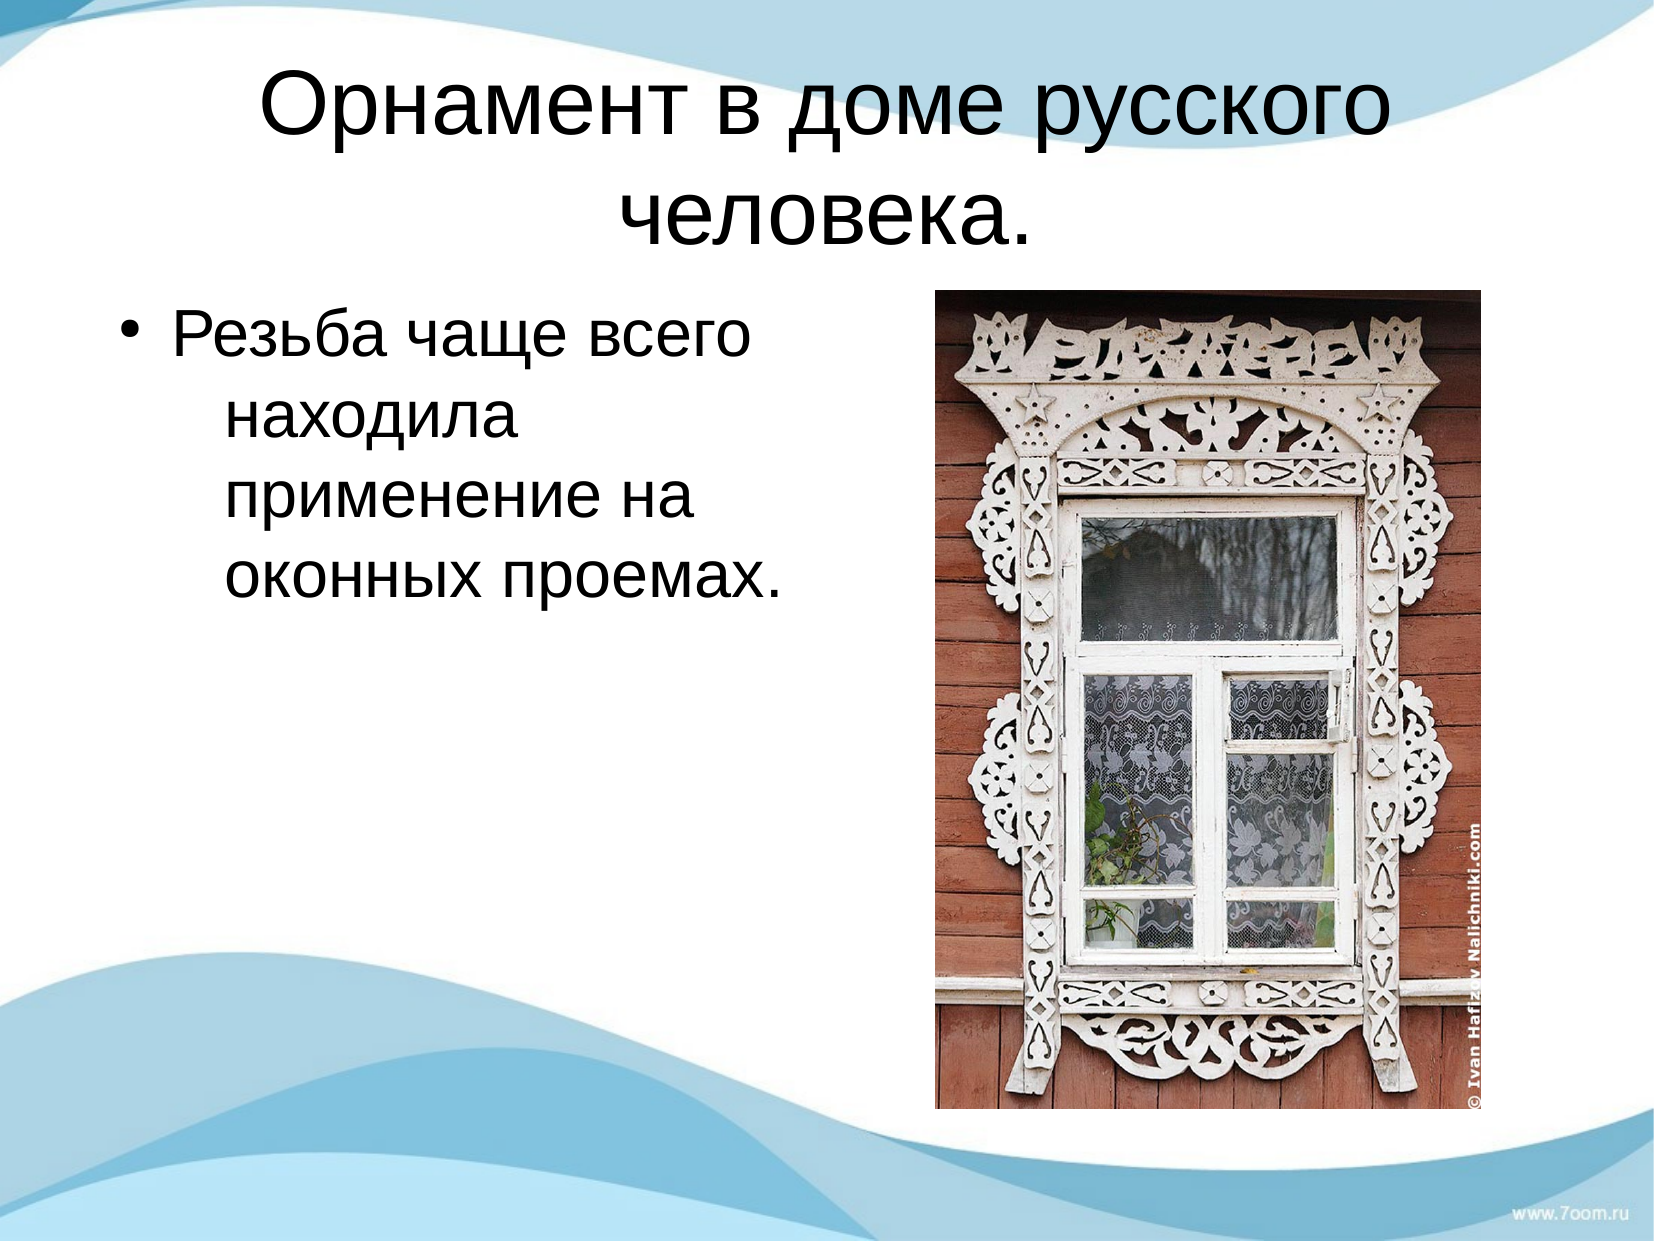

# Орнамент в доме русского человека.
Резьба чаще всего находила применение на оконных проемах.